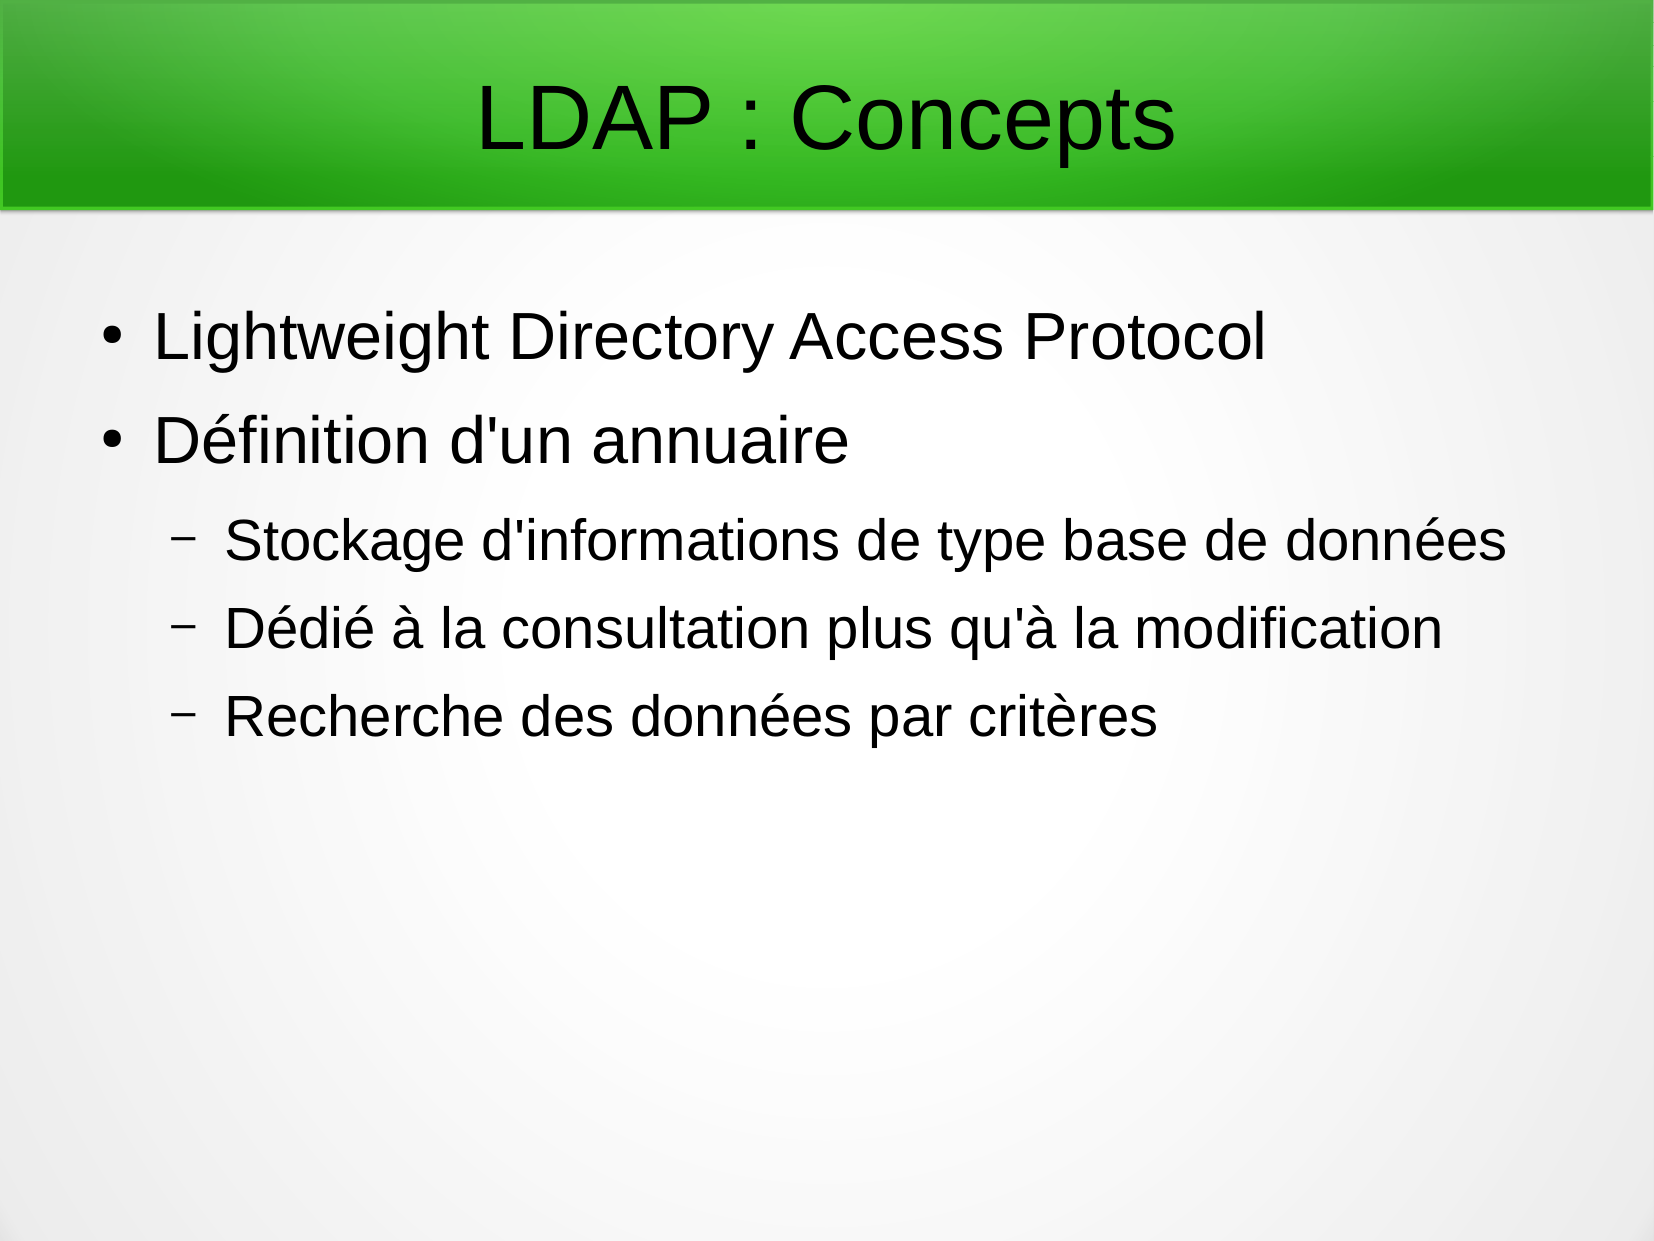

# LDAP : Concepts
Lightweight Directory Access Protocol
Définition d'un annuaire
Stockage d'informations de type base de données
Dédié à la consultation plus qu'à la modification
Recherche des données par critères